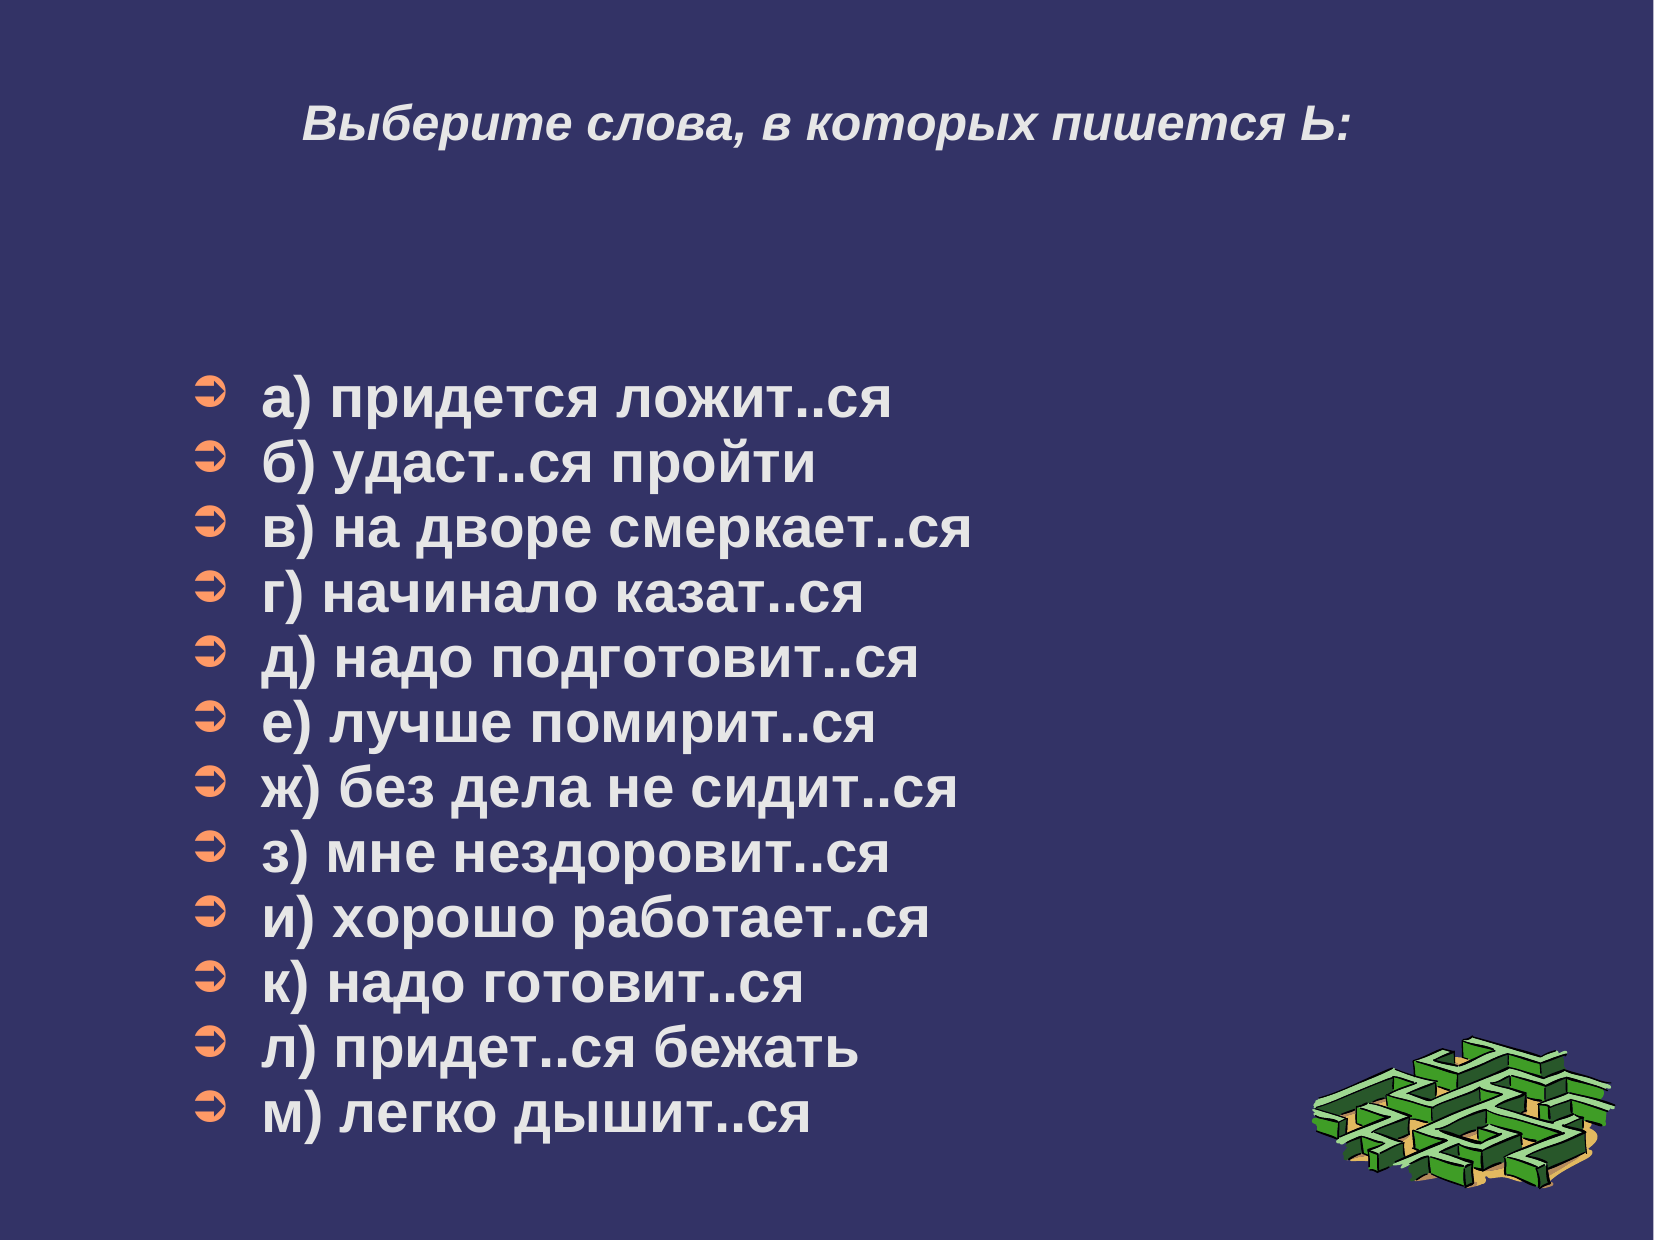

# Выберите слова, в которых пишется Ь:
а) придется ложит..ся
б) удаст..ся пройти
в) на дворе смеркает..ся
г) начинало казат..ся
д) надо подготовит..ся
е) лучше помирит..ся
ж) без дела не сидит..ся
з) мне нездоровит..ся
и) хорошо работает..ся
к) надо готовит..ся
л) придет..ся бежать
м) легко дышит..ся